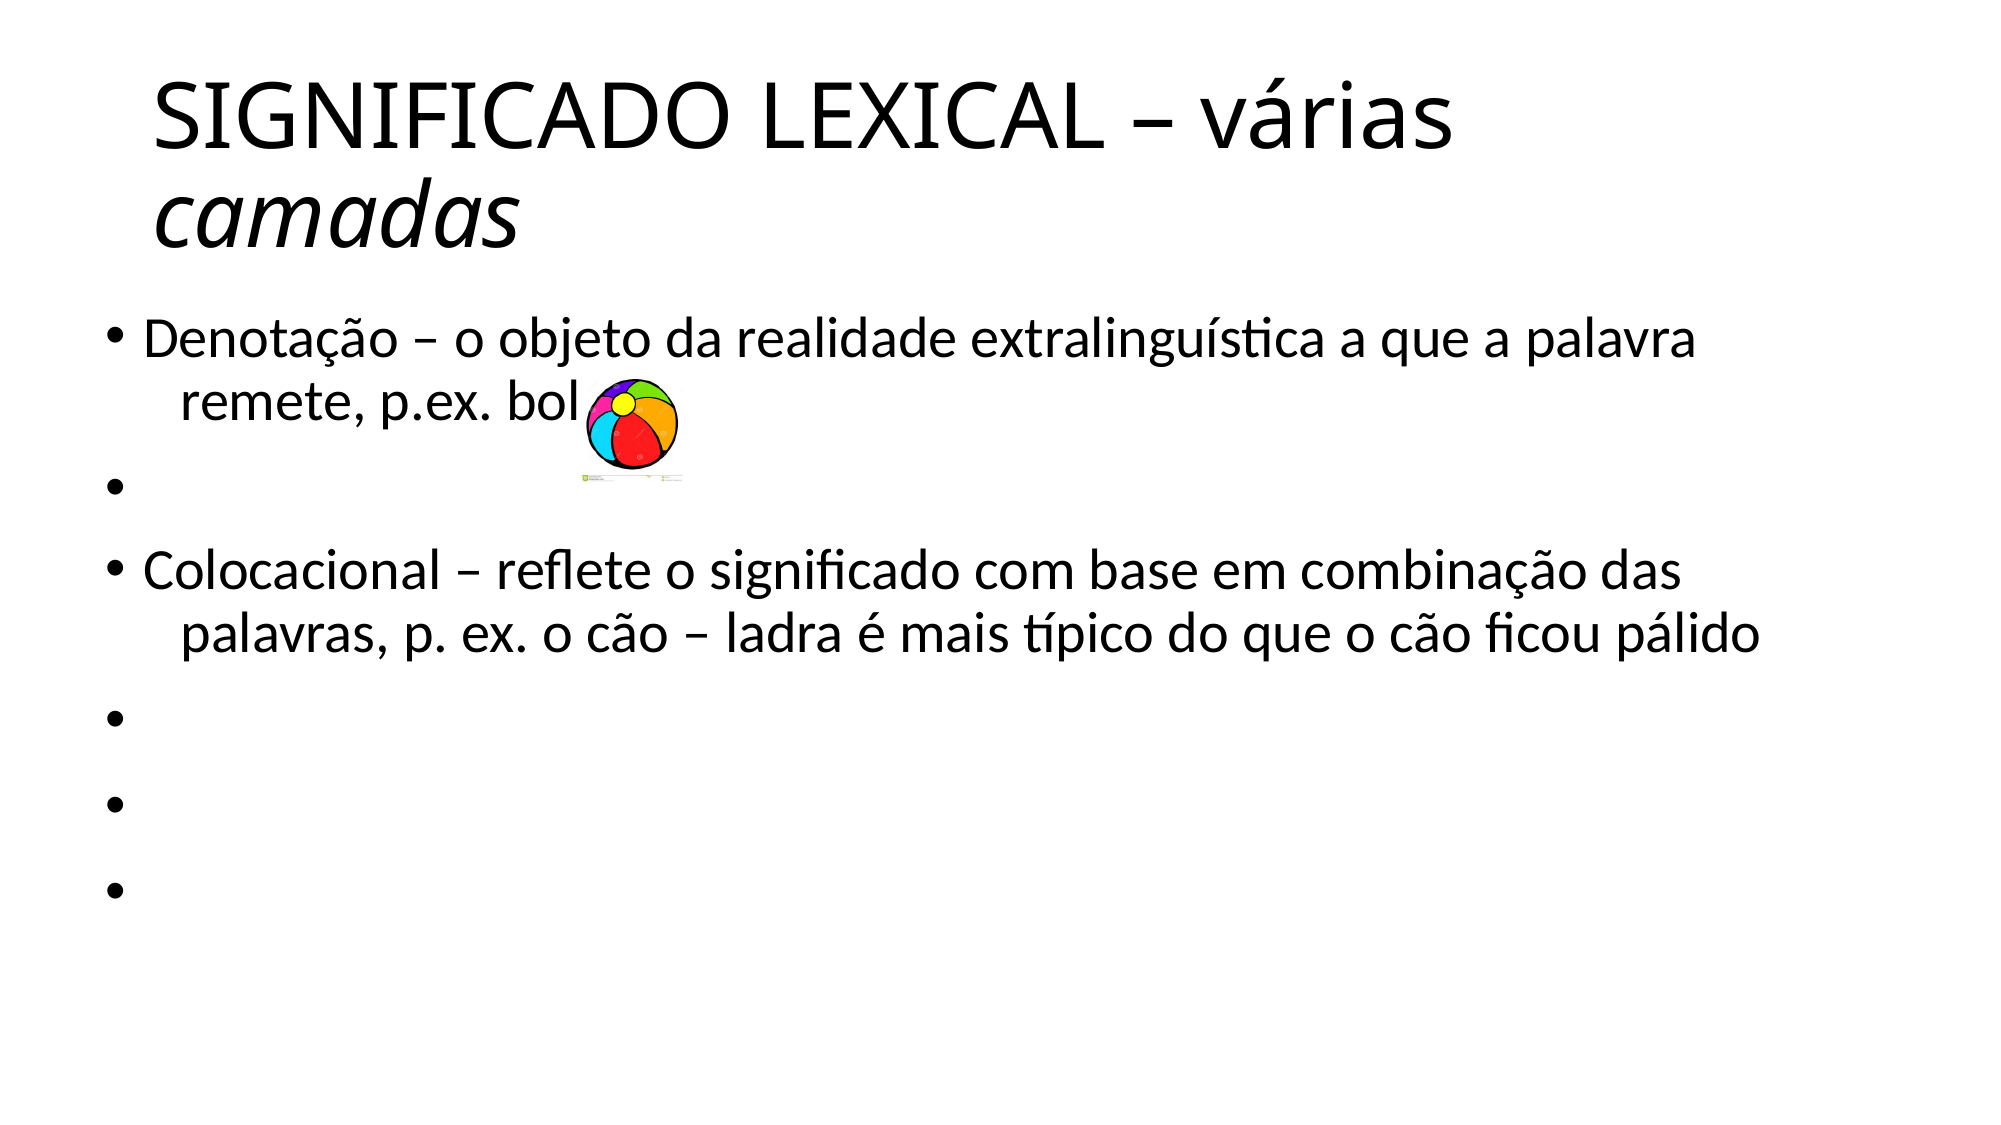

# SIGNIFICADO LEXICAL – várias camadas
Denotação – o objeto da realidade extralinguística a que a palavra remete, p.ex. bola
Colocacional – reflete o significado com base em combinação das palavras, p. ex. o cão – ladra é mais típico do que o cão ficou pálido